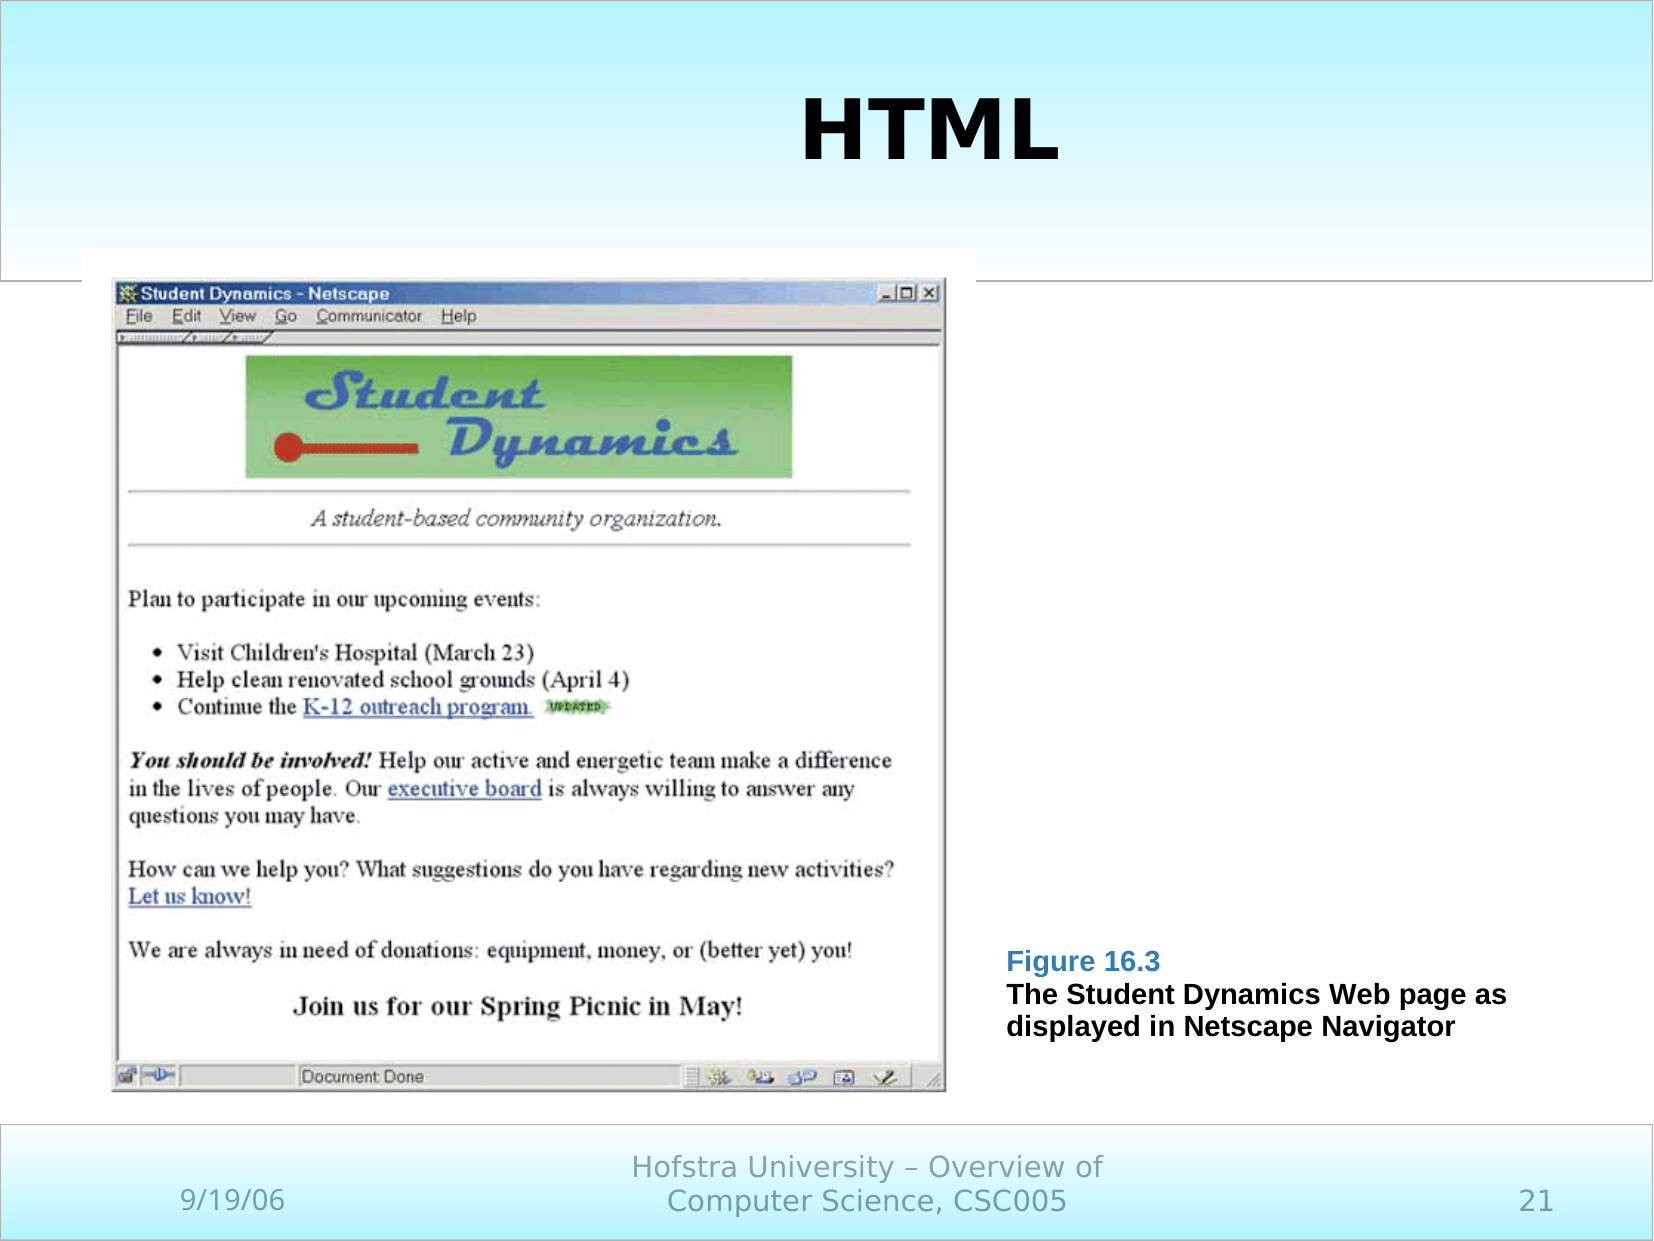

# HTML
Figure 16.3
The Student Dynamics Web page as displayed in Netscape Navigator
21